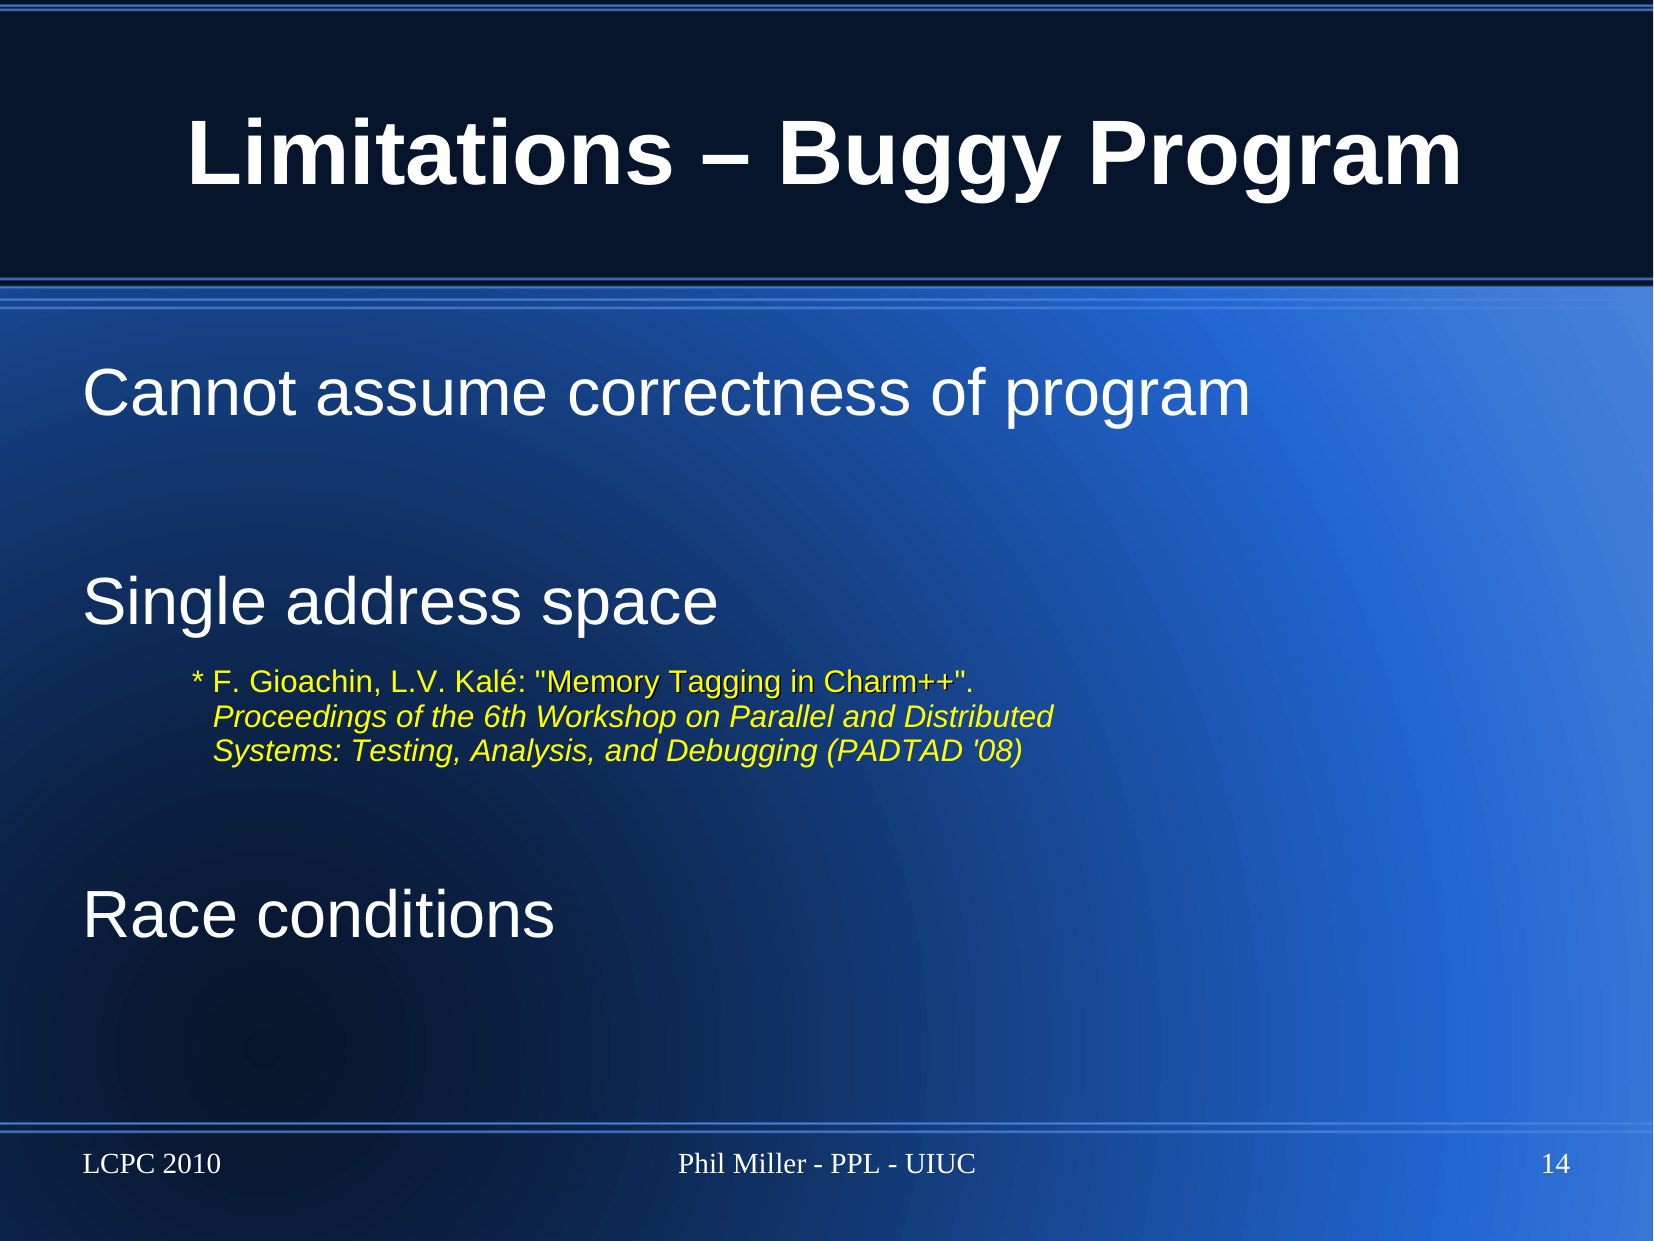

# Limitations – Buggy Program
Cannot assume correctness of program
Single address space
Race conditions
* F. Gioachin, L.V. Kalé: "Memory Tagging in Charm++". Proceedings of the 6th Workshop on Parallel and Distributed Systems: Testing, Analysis, and Debugging (PADTAD '08)
LCPC 2010
Phil Miller - PPL - UIUC
14